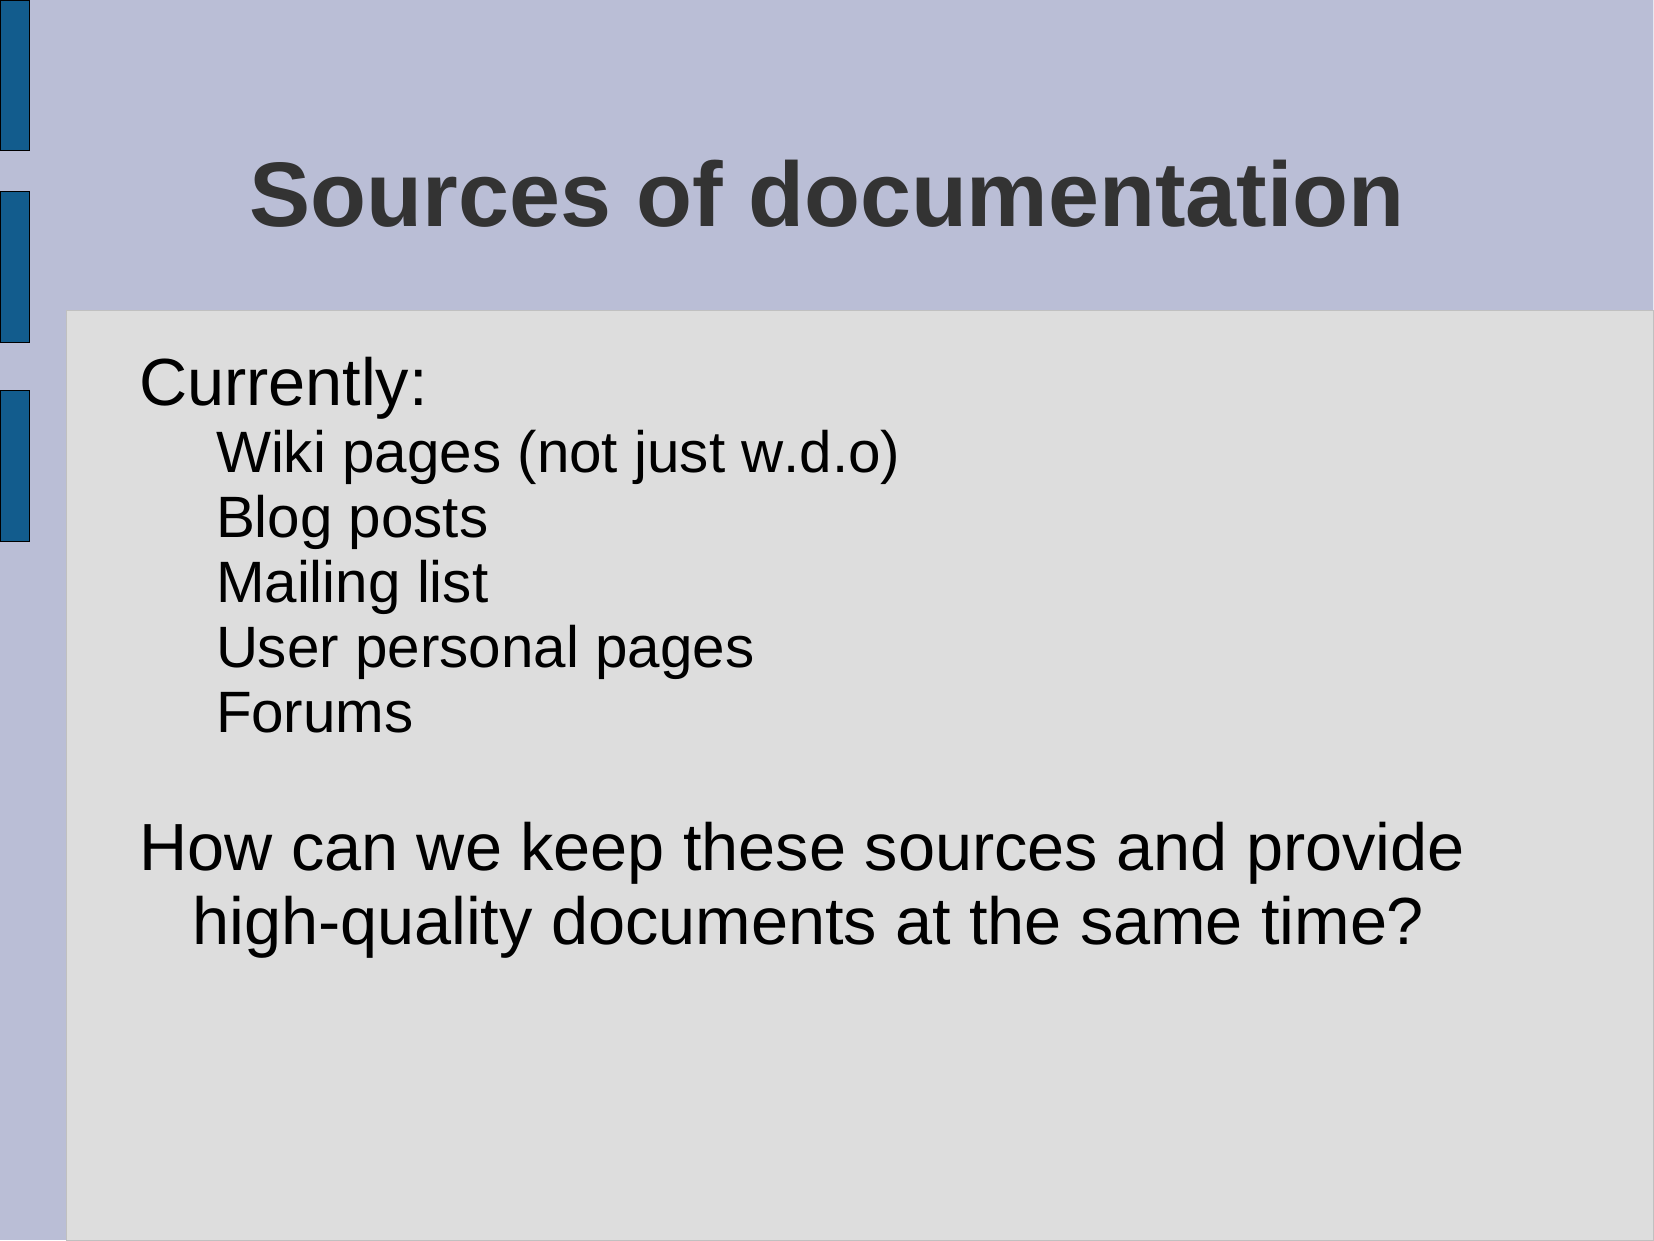

# Sources of documentation
Currently:
Wiki pages (not just w.d.o)
Blog posts
Mailing list
User personal pages
Forums
How can we keep these sources and provide high-quality documents at the same time?